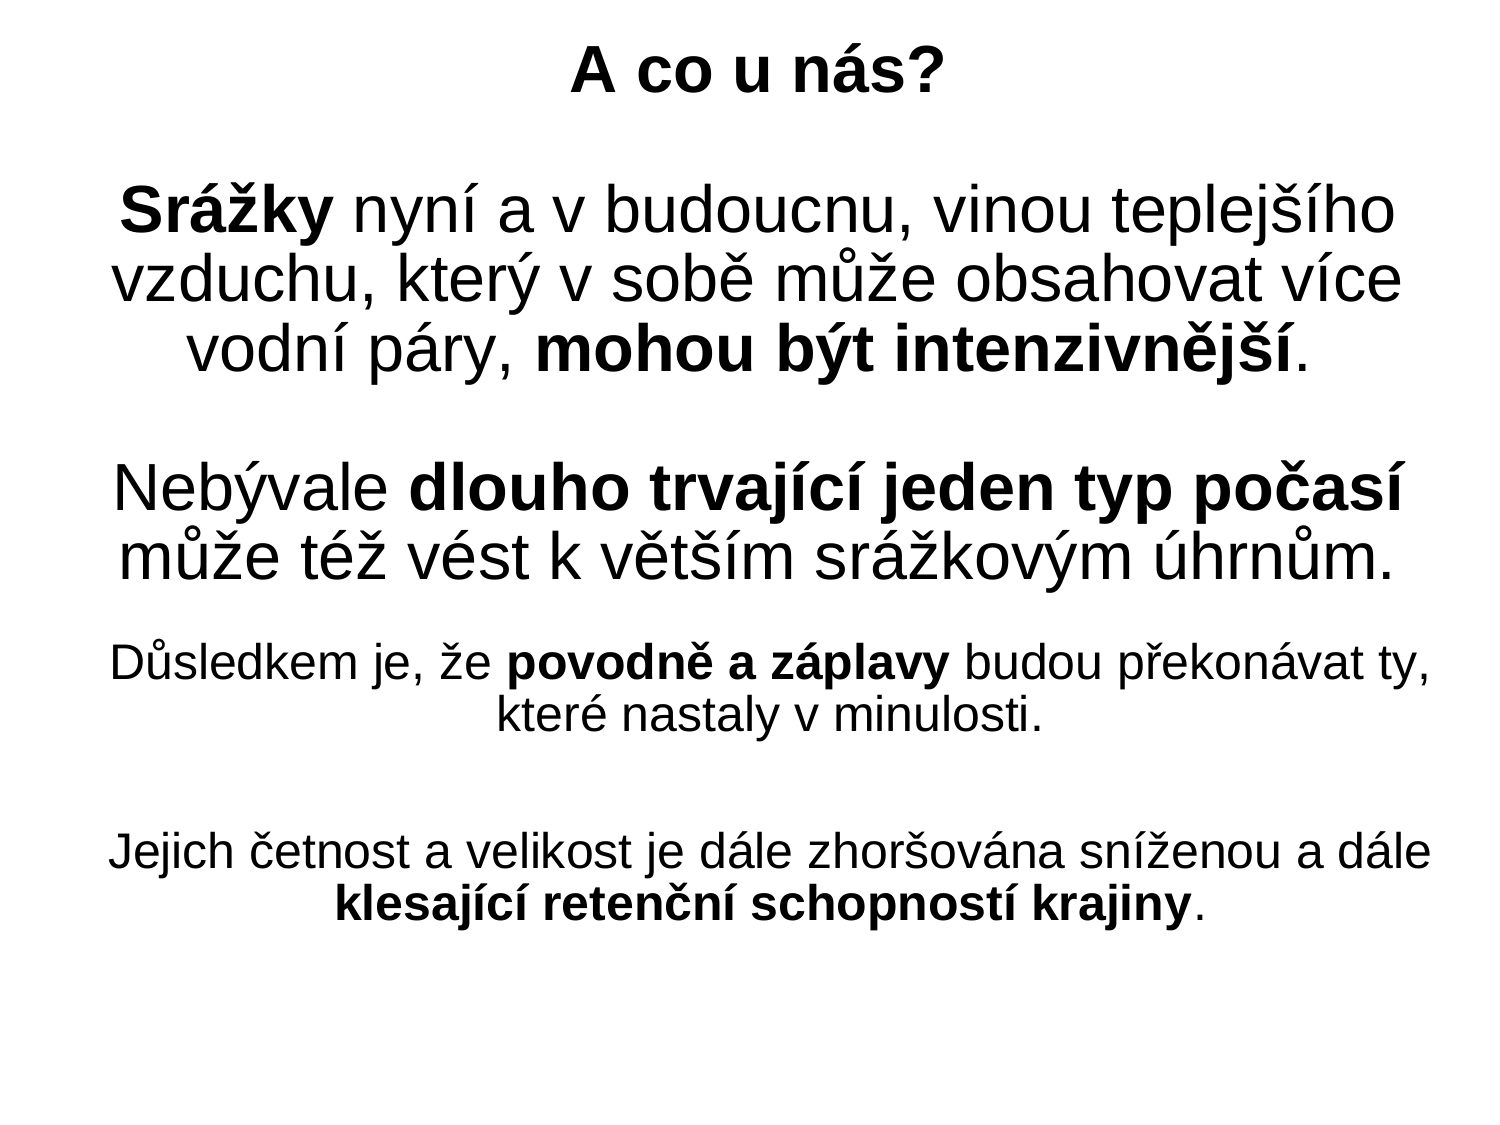

# A co u nás? Srážky nyní a v budoucnu, vinou teplejšího vzduchu, který v sobě může obsahovat více vodní páry, mohou být intenzivnější. Nebývale dlouho trvající jeden typ počasí může též vést k větším srážkovým úhrnům.
Důsledkem je, že povodně a záplavy budou překonávat ty, které nastaly v minulosti.
Jejich četnost a velikost je dále zhoršována sníženou a dále klesající retenční schopností krajiny.